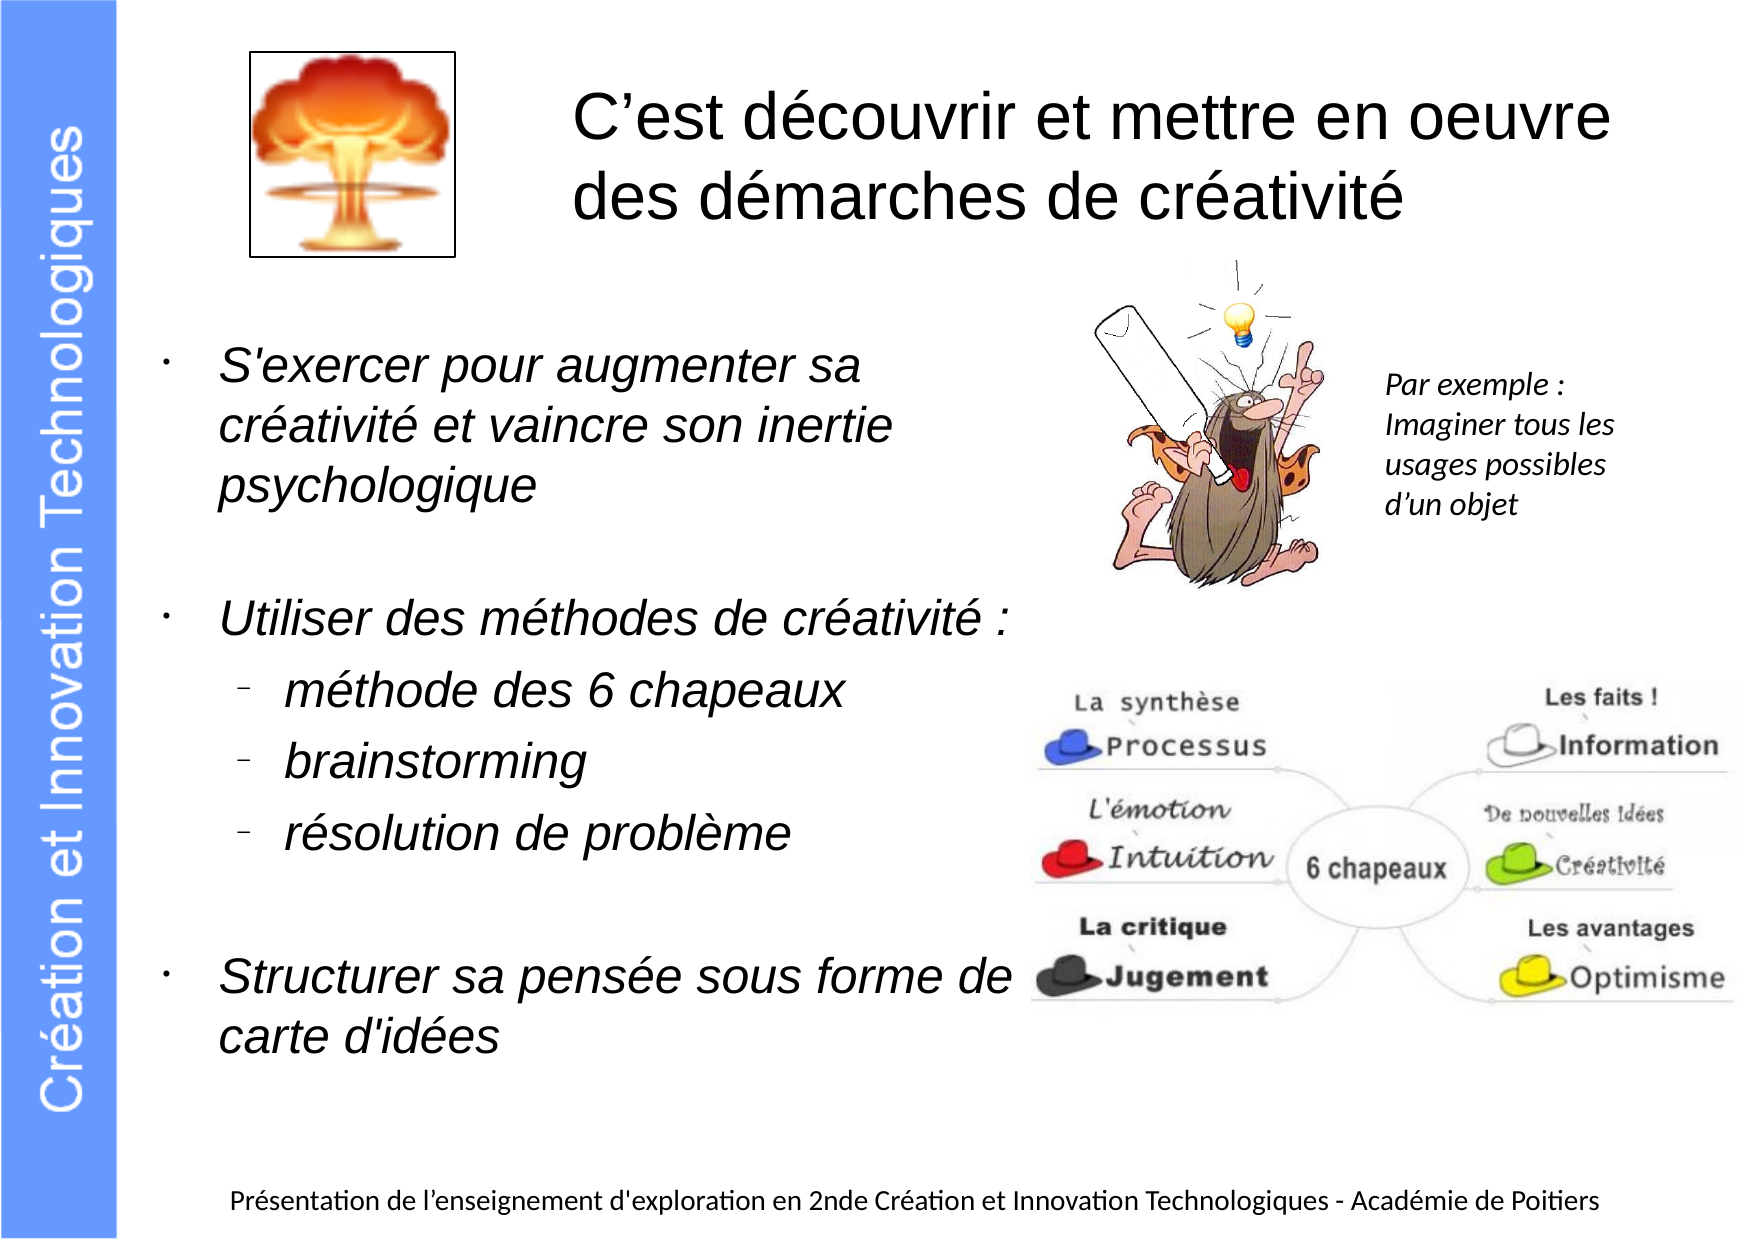

# C’est découvrir et mettre en oeuvre des démarches de créativité
S'exercer pour augmenter sa créativité et vaincre son inertie psychologique
Utiliser des méthodes de créativité :
méthode des 6 chapeaux
brainstorming
résolution de problème
Structurer sa pensée sous forme de carte d'idées
Par exemple : Imaginer tous les usages possibles d’un objet
Présentation de l’enseignement d'exploration en 2nde Création et Innovation Technologiques - Académie de Poitiers